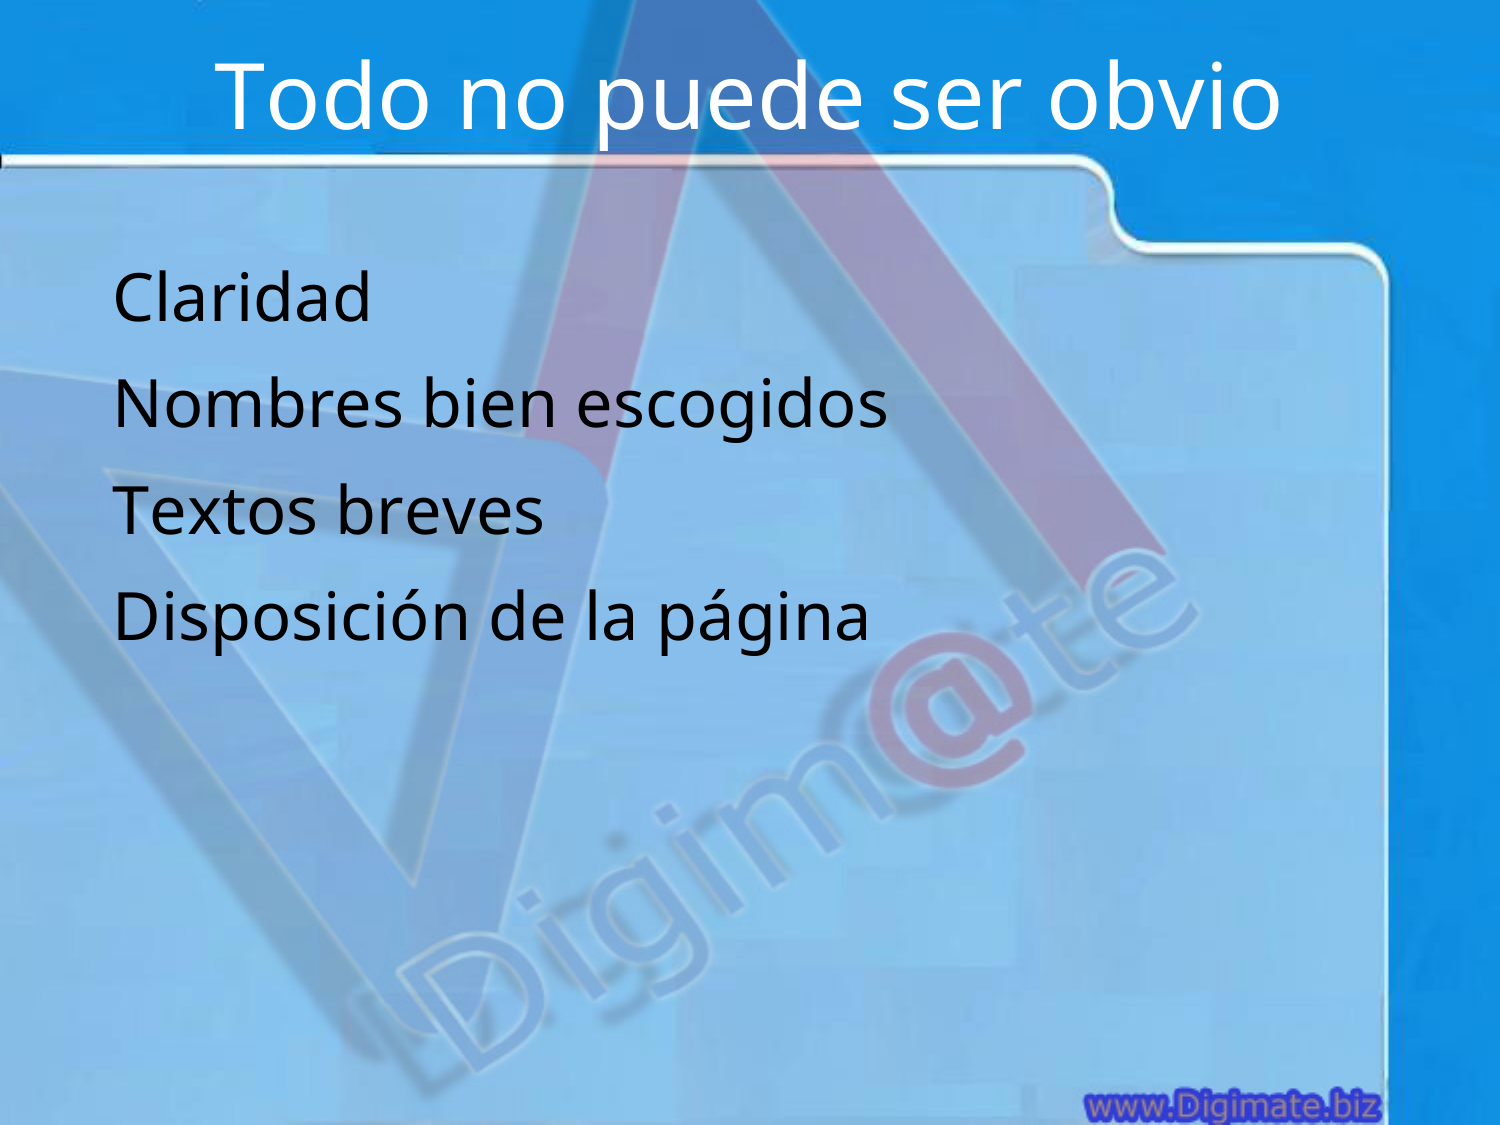

# Todo no puede ser obvio
Claridad
Nombres bien escogidos
Textos breves
Disposición de la página